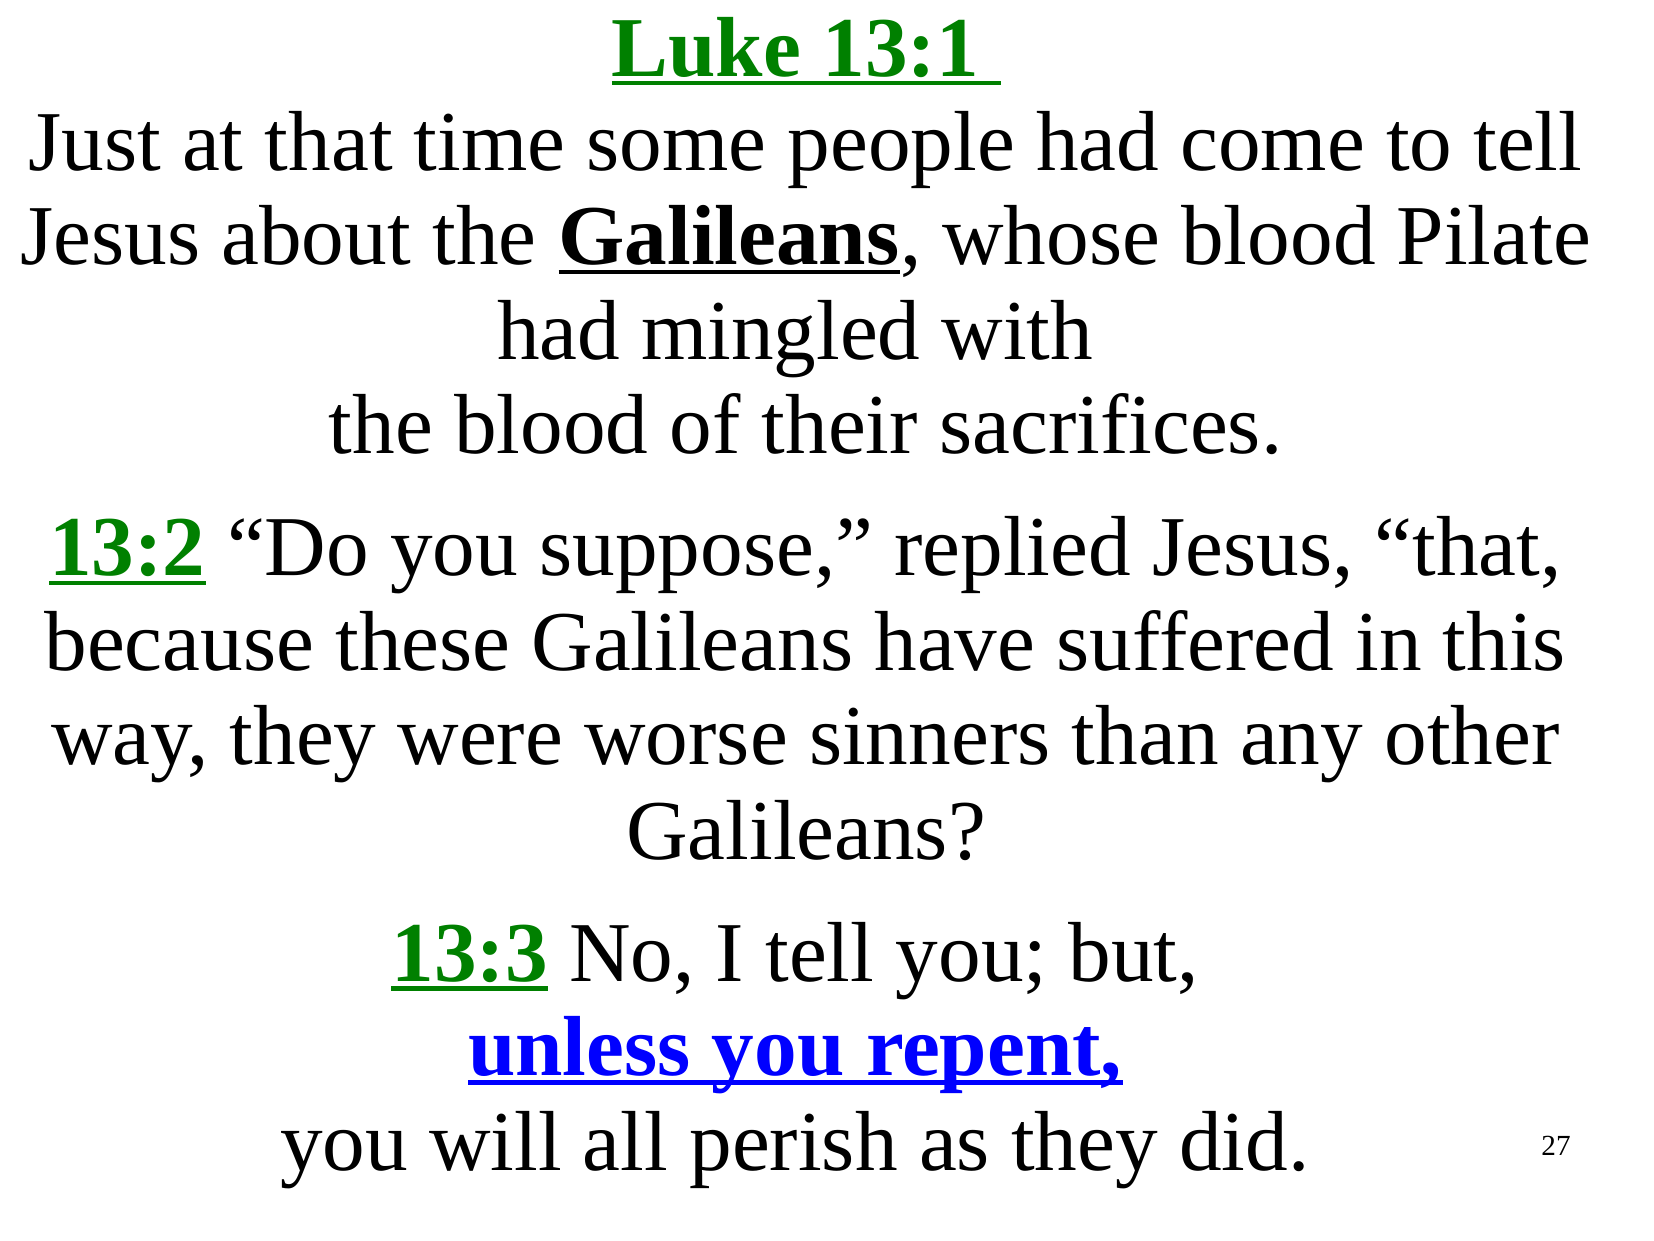

# Luke 13:1 Just at that time some people had come to tell Jesus about the Galileans, whose blood Pilate had mingled with the blood of their sacrifices.
13:2 ​“Do you suppose,” replied Jesus, “that, because these Galileans have suffered in this way, they were worse sinners than any other Galileans?
13:3 ​No, I tell you; but,
unless you repent,
you will all perish as they did.
27